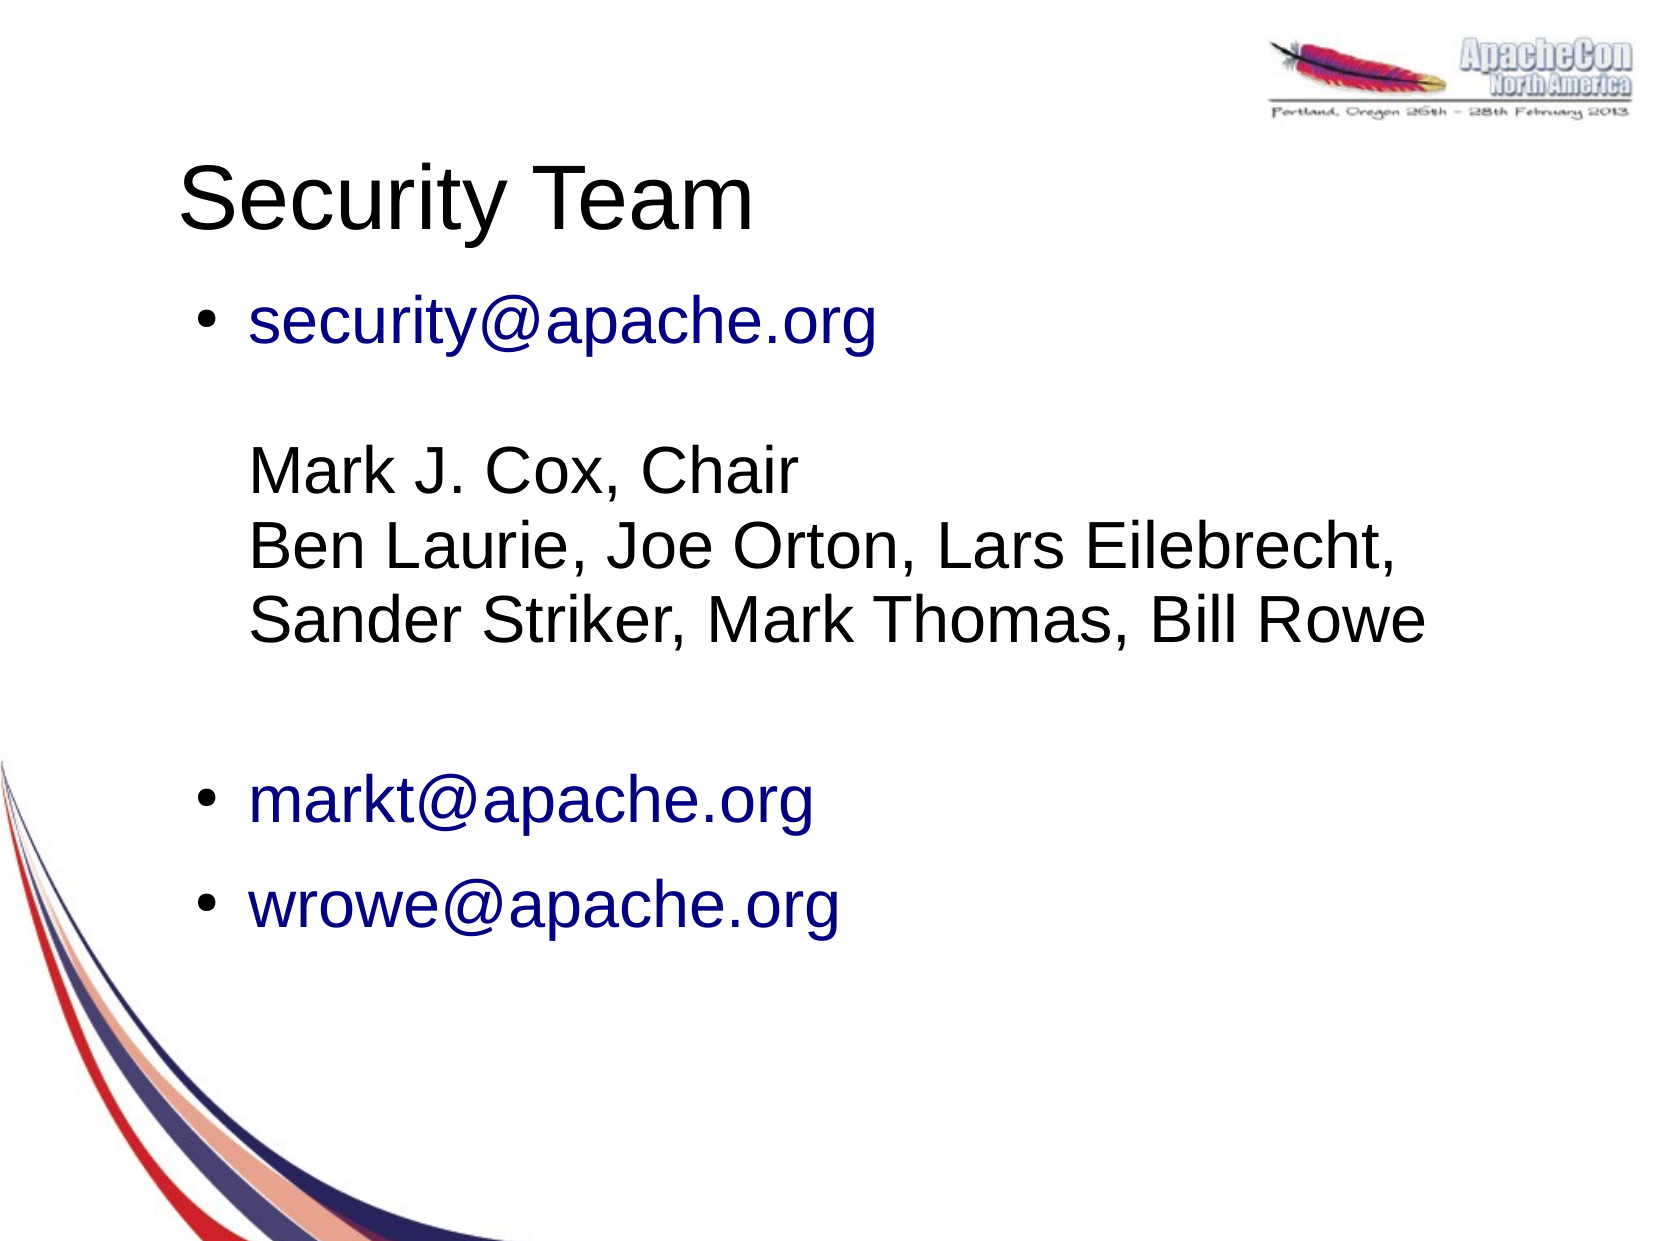

# Security Team
security@apache.org
Mark J. Cox, Chair
Ben Laurie, Joe Orton, Lars Eilebrecht, Sander Striker, Mark Thomas, Bill Rowe
markt@apache.org
wrowe@apache.org